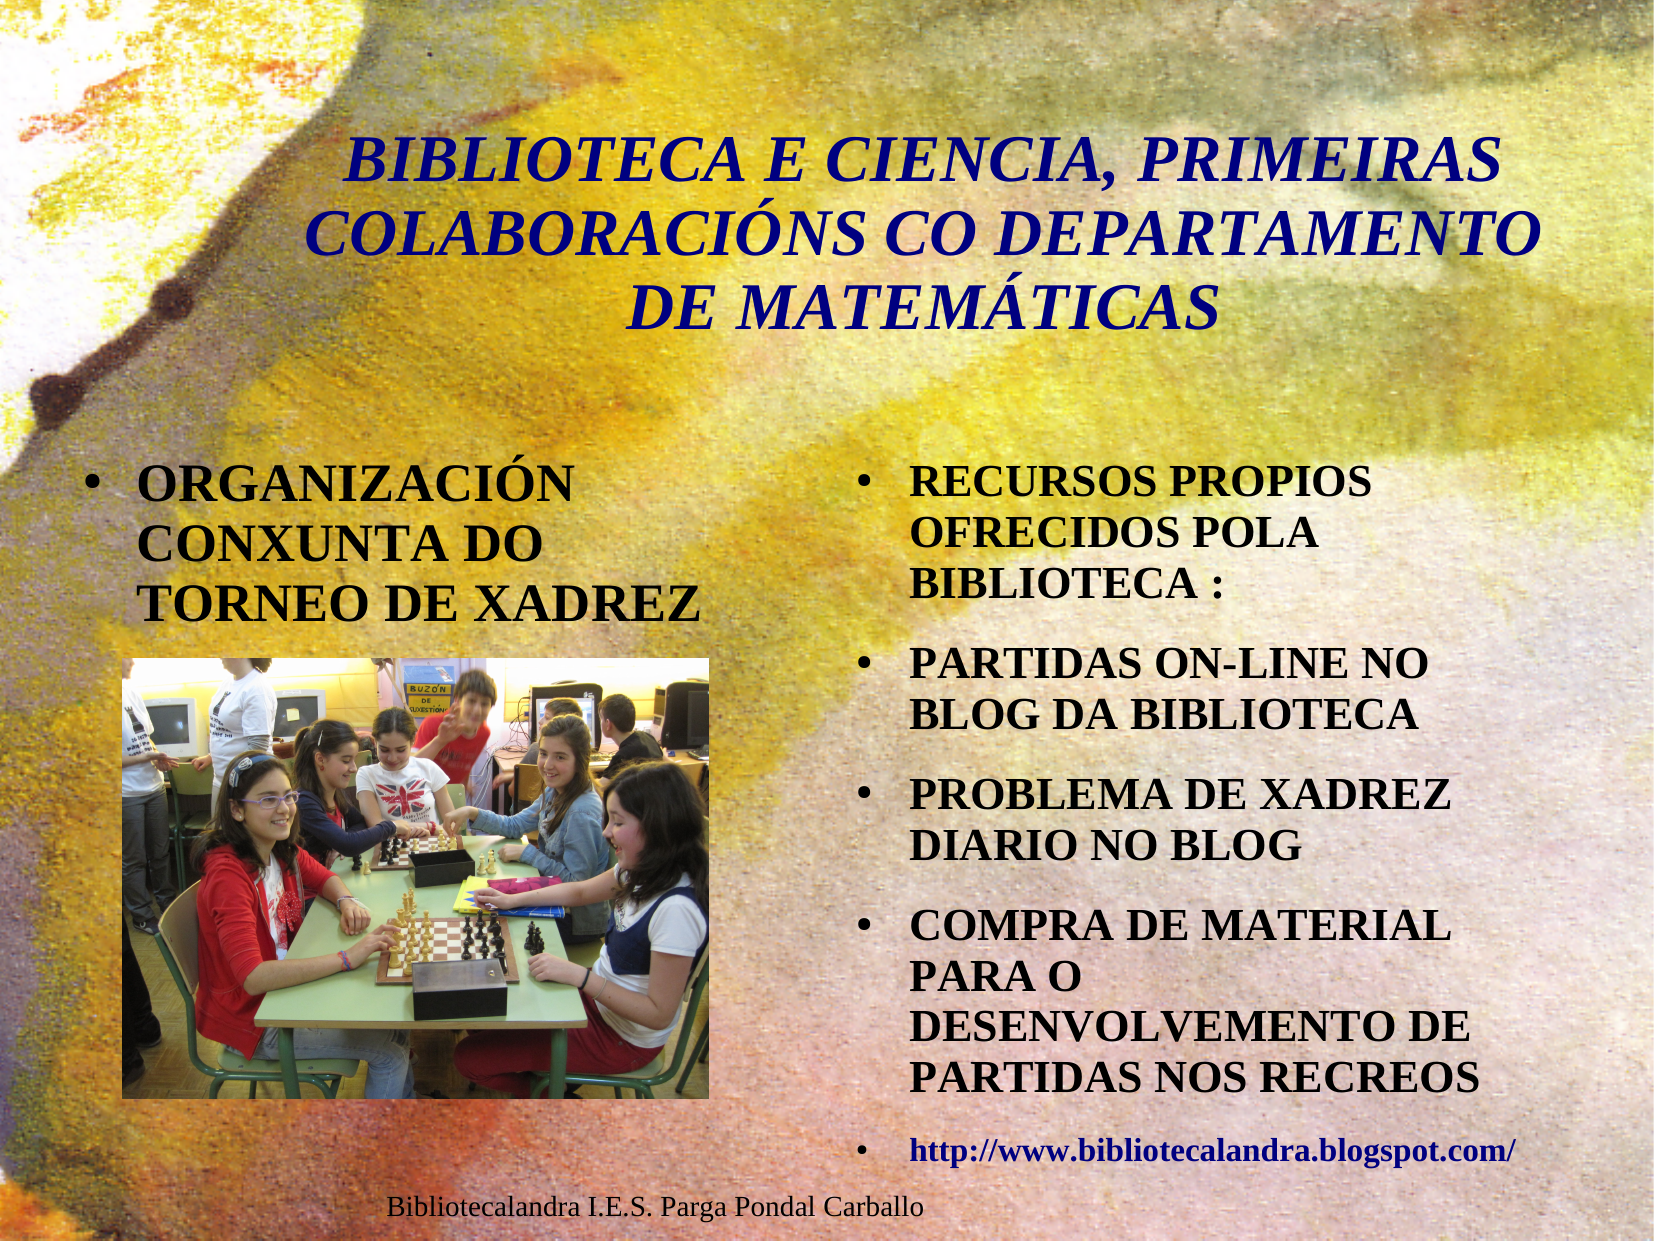

# BIBLIOTECA E CIENCIA, PRIMEIRAS COLABORACIÓNS CO DEPARTAMENTO DE MATEMÁTICAS
ORGANIZACIÓN CONXUNTA DO TORNEO DE XADREZ
RECURSOS PROPIOS OFRECIDOS POLA BIBLIOTECA :
PARTIDAS ON-LINE NO BLOG DA BIBLIOTECA
PROBLEMA DE XADREZ DIARIO NO BLOG
COMPRA DE MATERIAL PARA O DESENVOLVEMENTO DE PARTIDAS NOS RECREOS
http://www.bibliotecalandra.blogspot.com/
Bibliotecalandra I.E.S. Parga Pondal Carballo